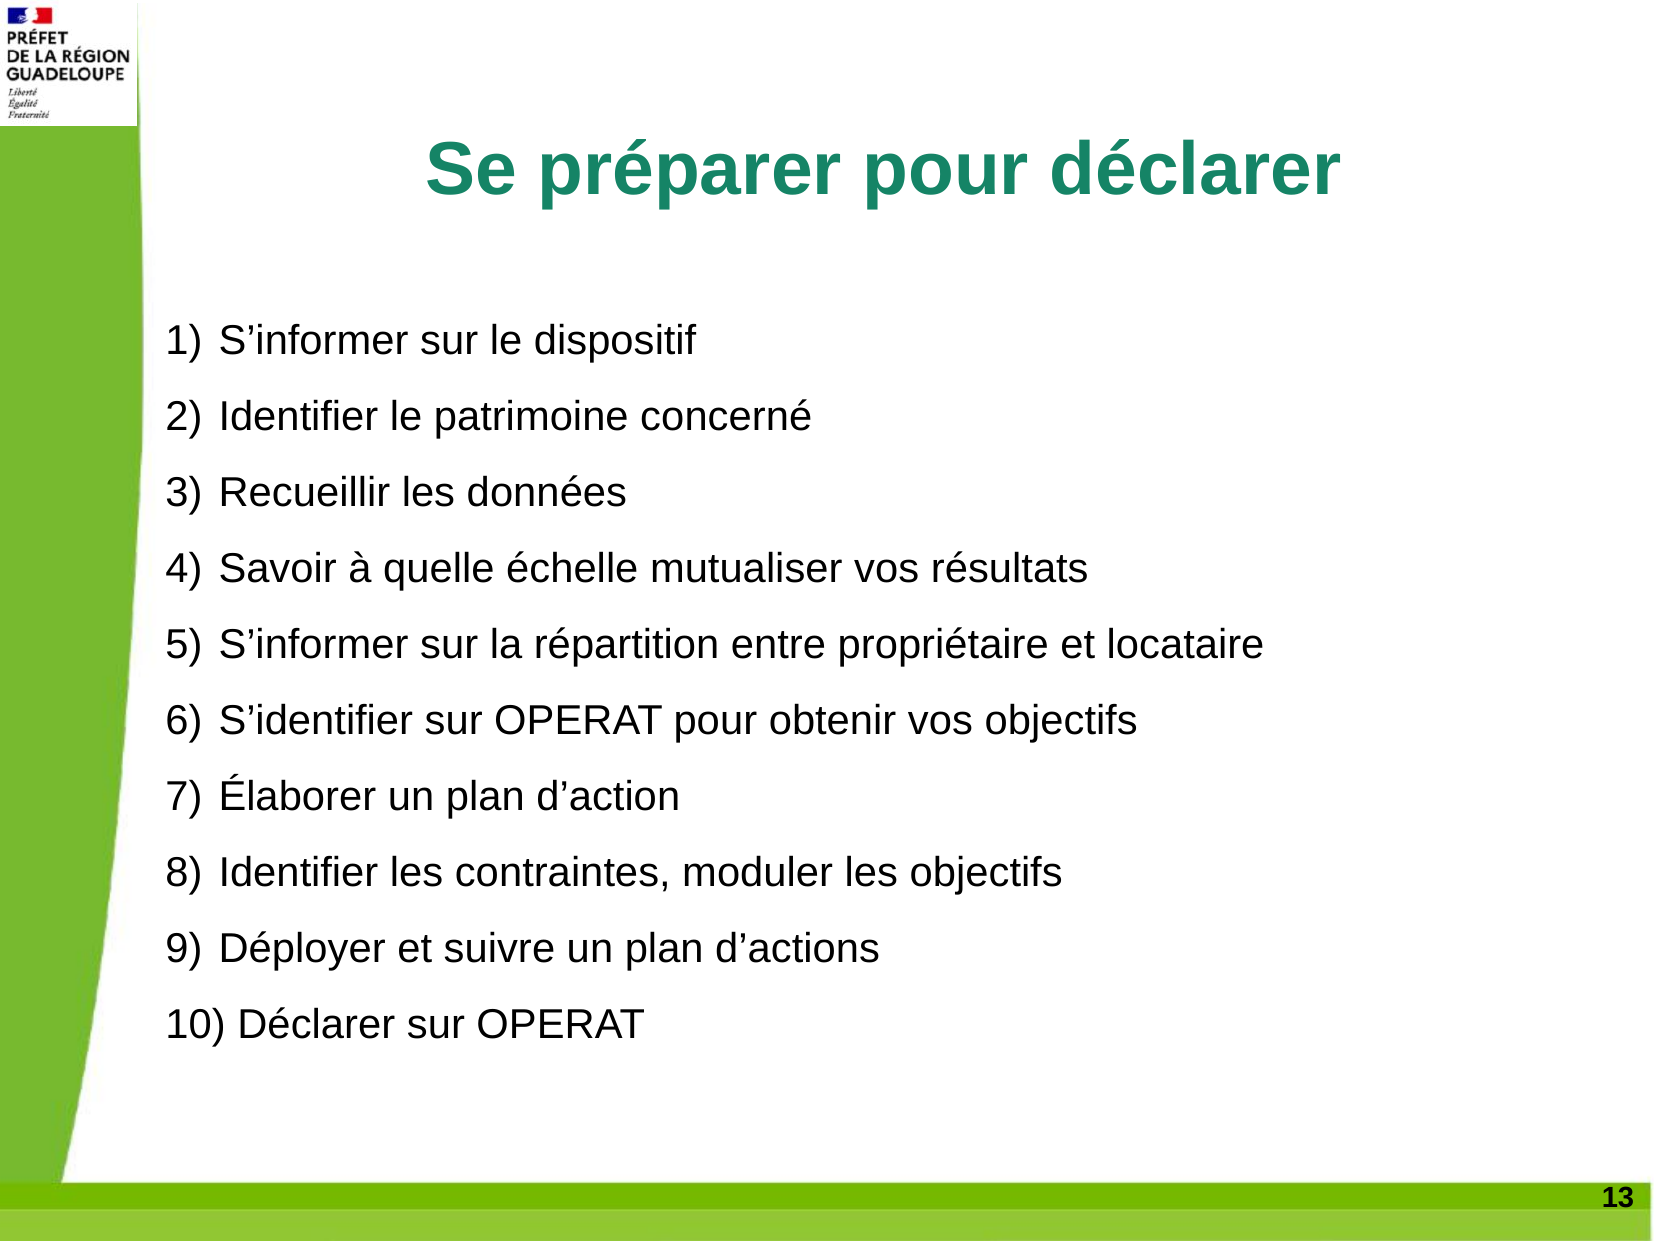

# Se préparer pour déclarer
S’informer sur le dispositif
Identifier le patrimoine concerné
Recueillir les données
Savoir à quelle échelle mutualiser vos résultats
S’informer sur la répartition entre propriétaire et locataire
S’identifier sur OPERAT pour obtenir vos objectifs
Élaborer un plan d’action
Identifier les contraintes, moduler les objectifs
Déployer et suivre un plan d’actions
 Déclarer sur OPERAT